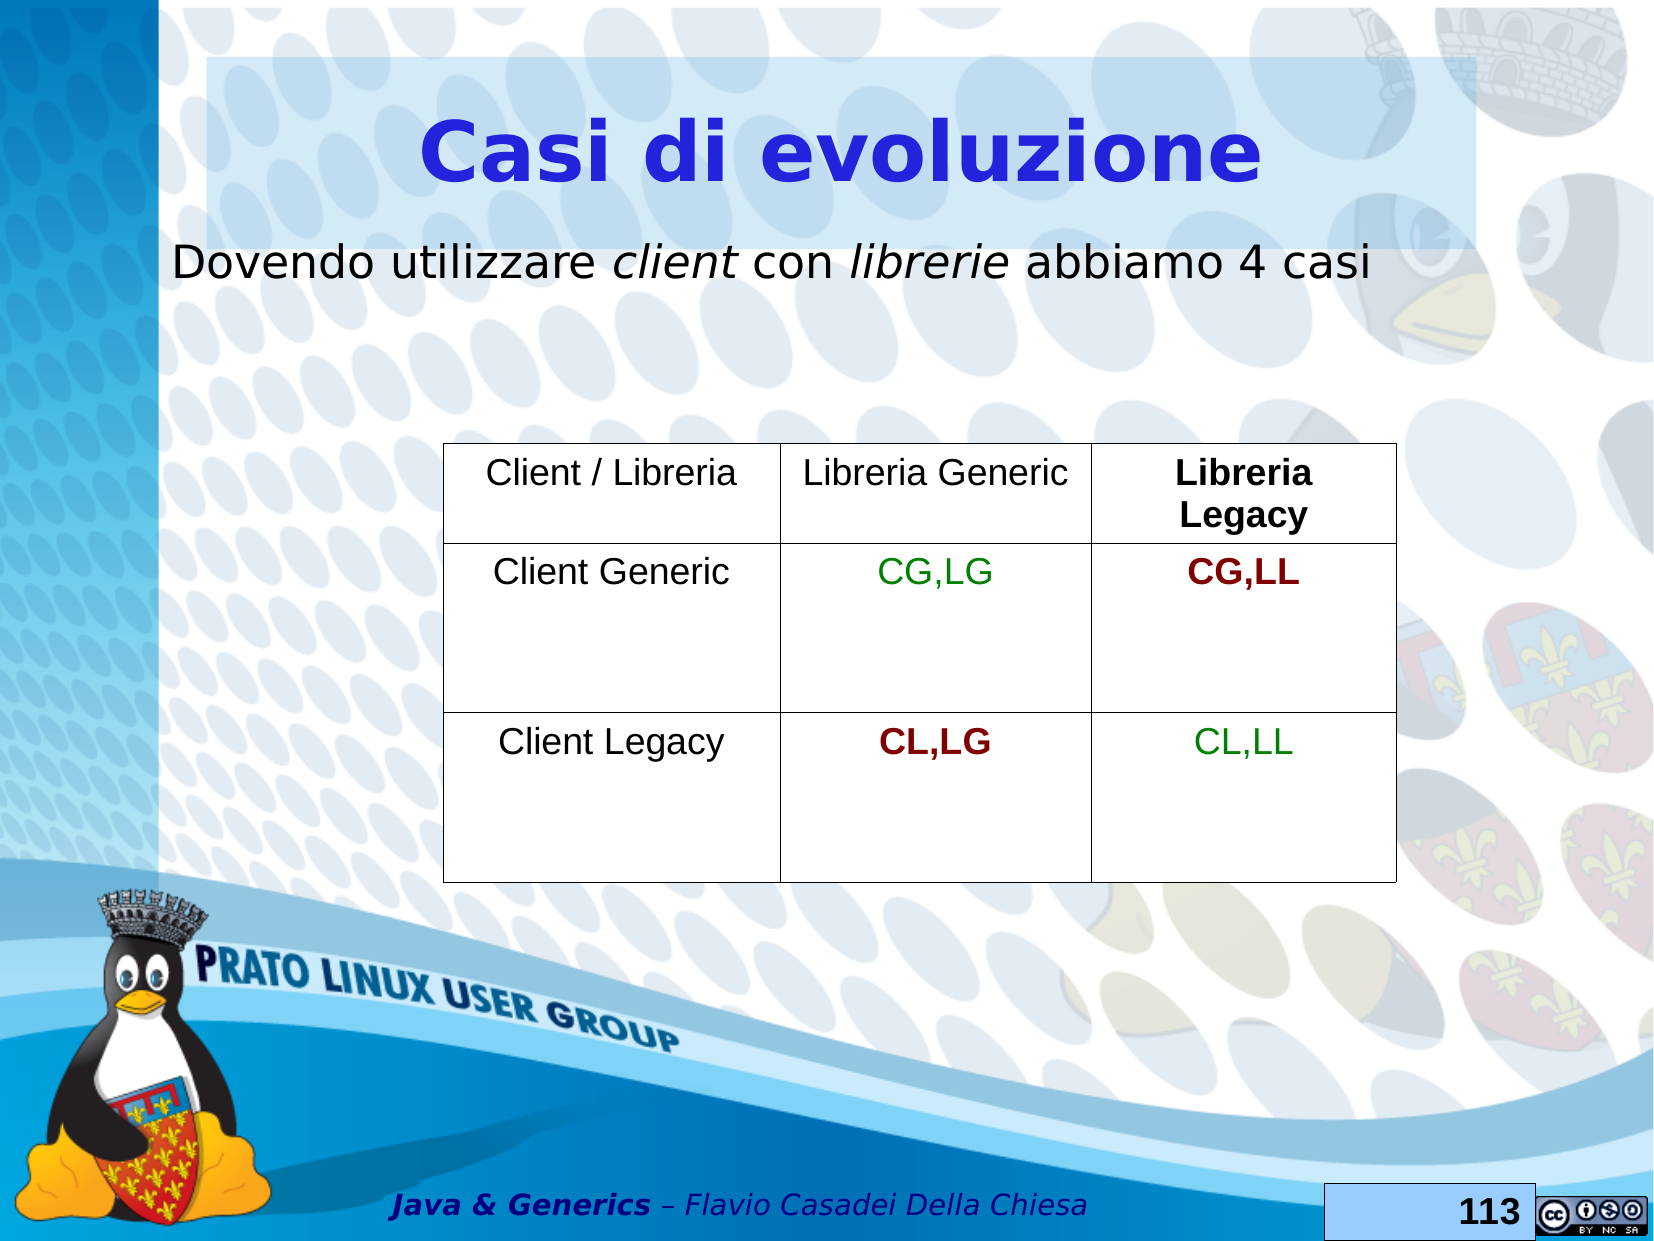

# Casi di evoluzione
Dovendo utilizzare client con librerie abbiamo 4 casi
| Client / Libreria | Libreria Generic | Libreria Legacy |
| --- | --- | --- |
| Client Generic | CG,LG | CG,LL |
| Client Legacy | CL,LG | CL,LL |